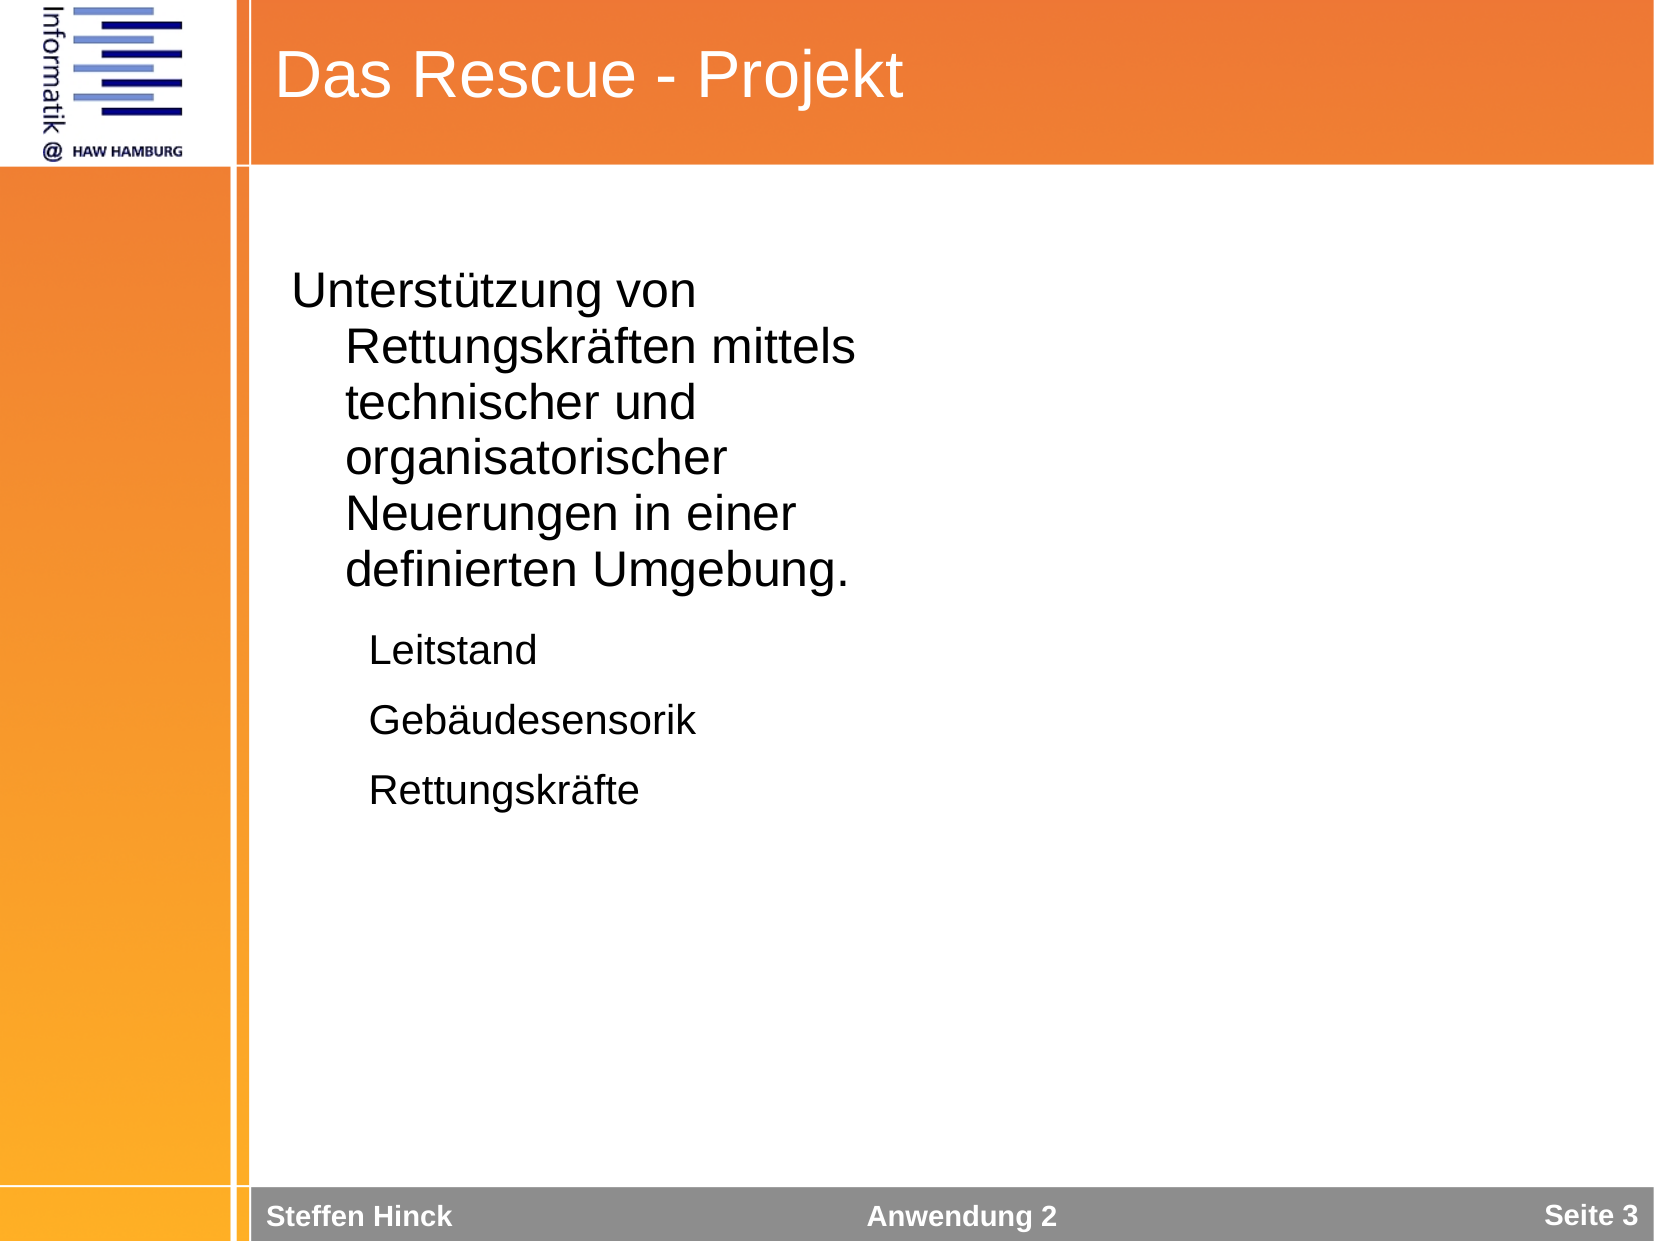

# Das Rescue - Projekt
Unterstützung von Rettungskräften mittels technischer und organisatorischer Neuerungen in einer definierten Umgebung.
Leitstand
Gebäudesensorik
Rettungskräfte